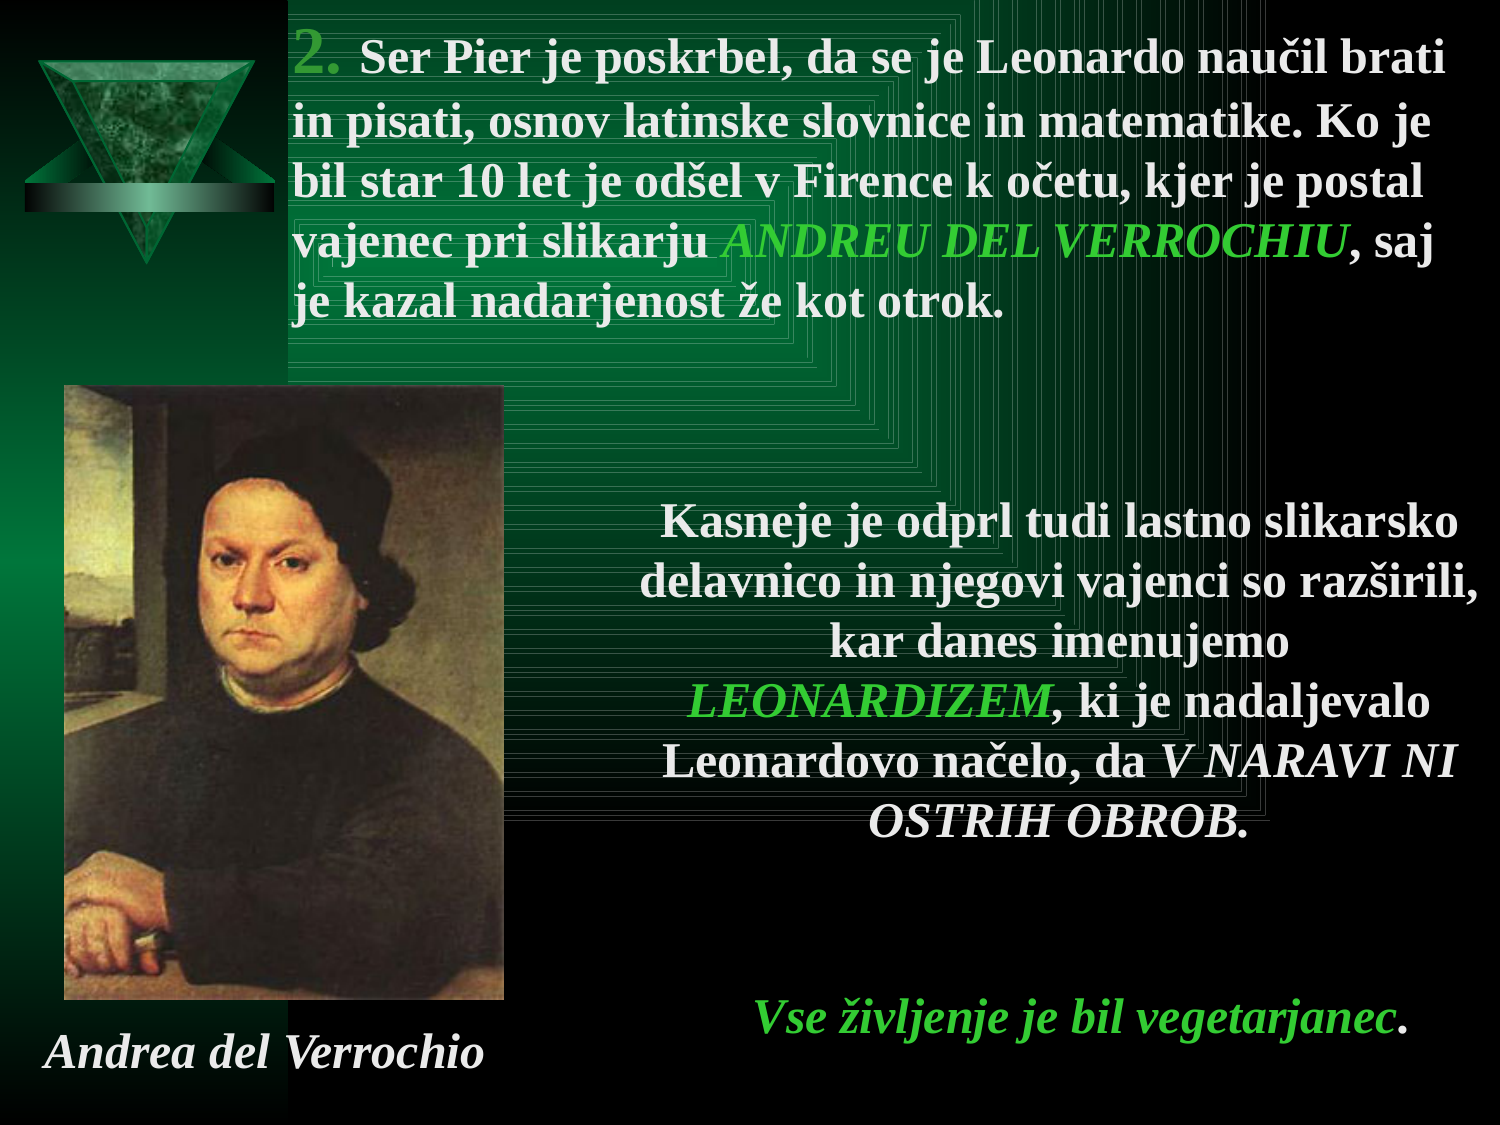

2. Ser Pier je poskrbel, da se je Leonardo naučil brati in pisati, osnov latinske slovnice in matematike. Ko je bil star 10 let je odšel v Firence k očetu, kjer je postal vajenec pri slikarju ANDREU DEL VERROCHIU, saj je kazal nadarjenost že kot otrok.
Kasneje je odprl tudi lastno slikarsko delavnico in njegovi vajenci so razširili, kar danes imenujemo LEONARDIZEM, ki je nadaljevalo Leonardovo načelo, da V NARAVI NI OSTRIH OBROB.
Vse življenje je bil vegetarjanec.
Andrea del Verrochio